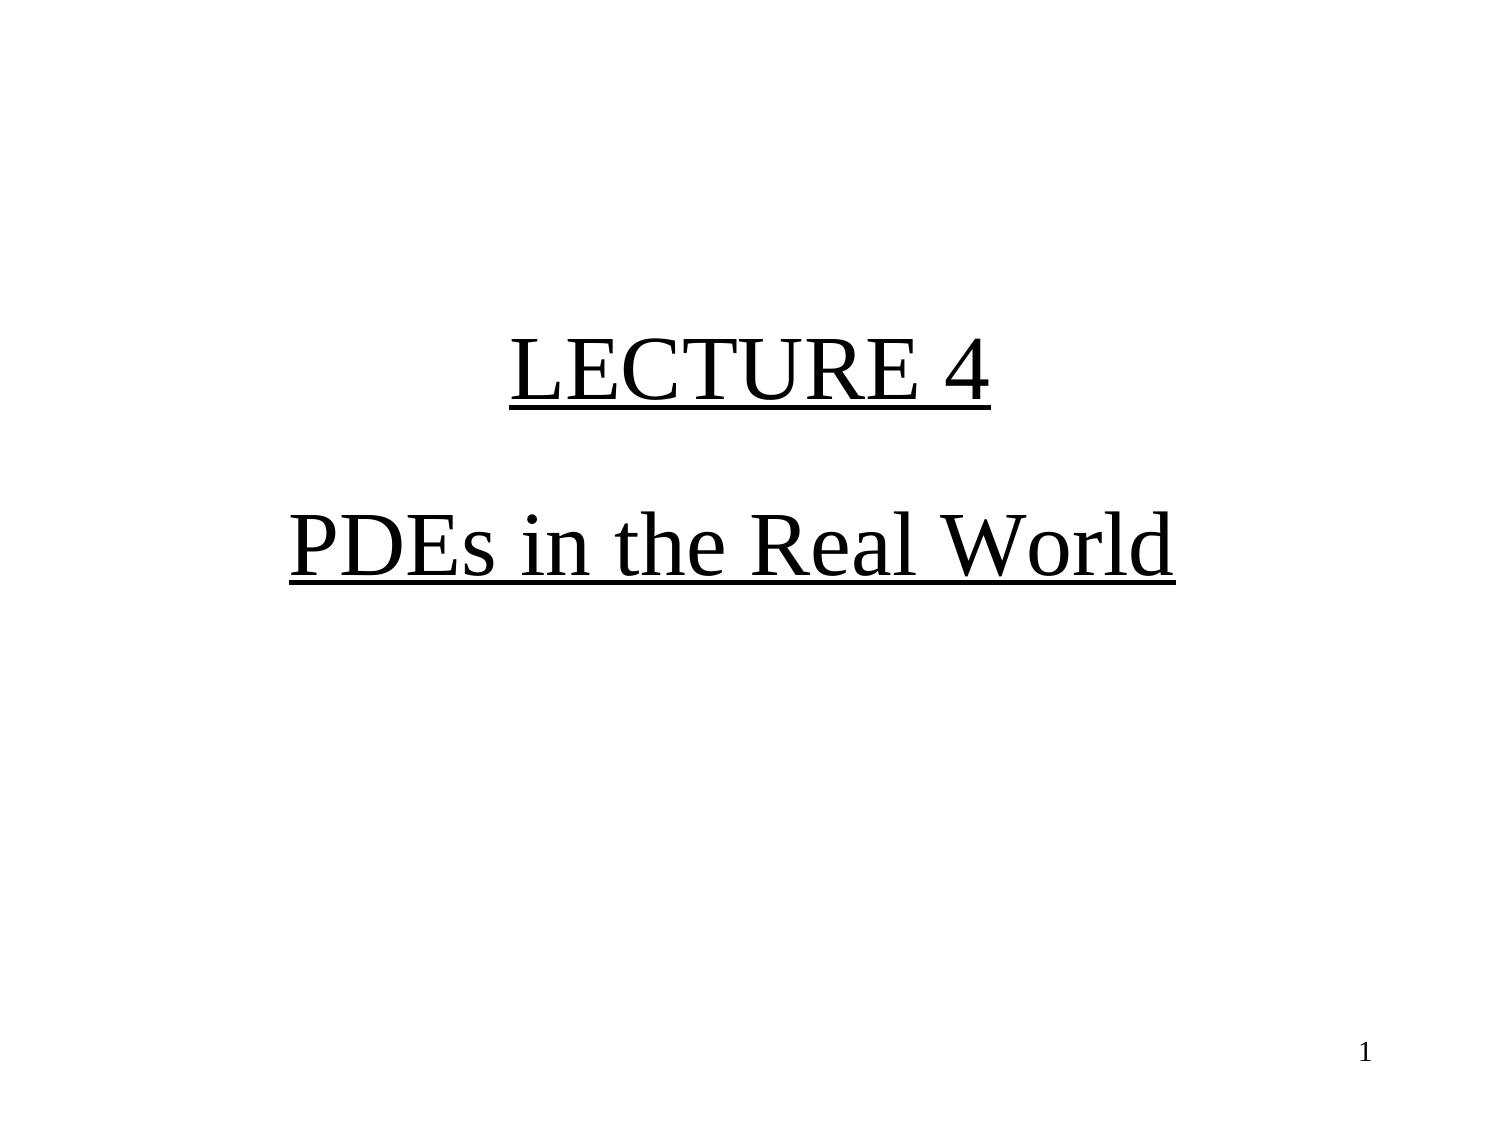

# LECTURE 4
PDEs in the Real World